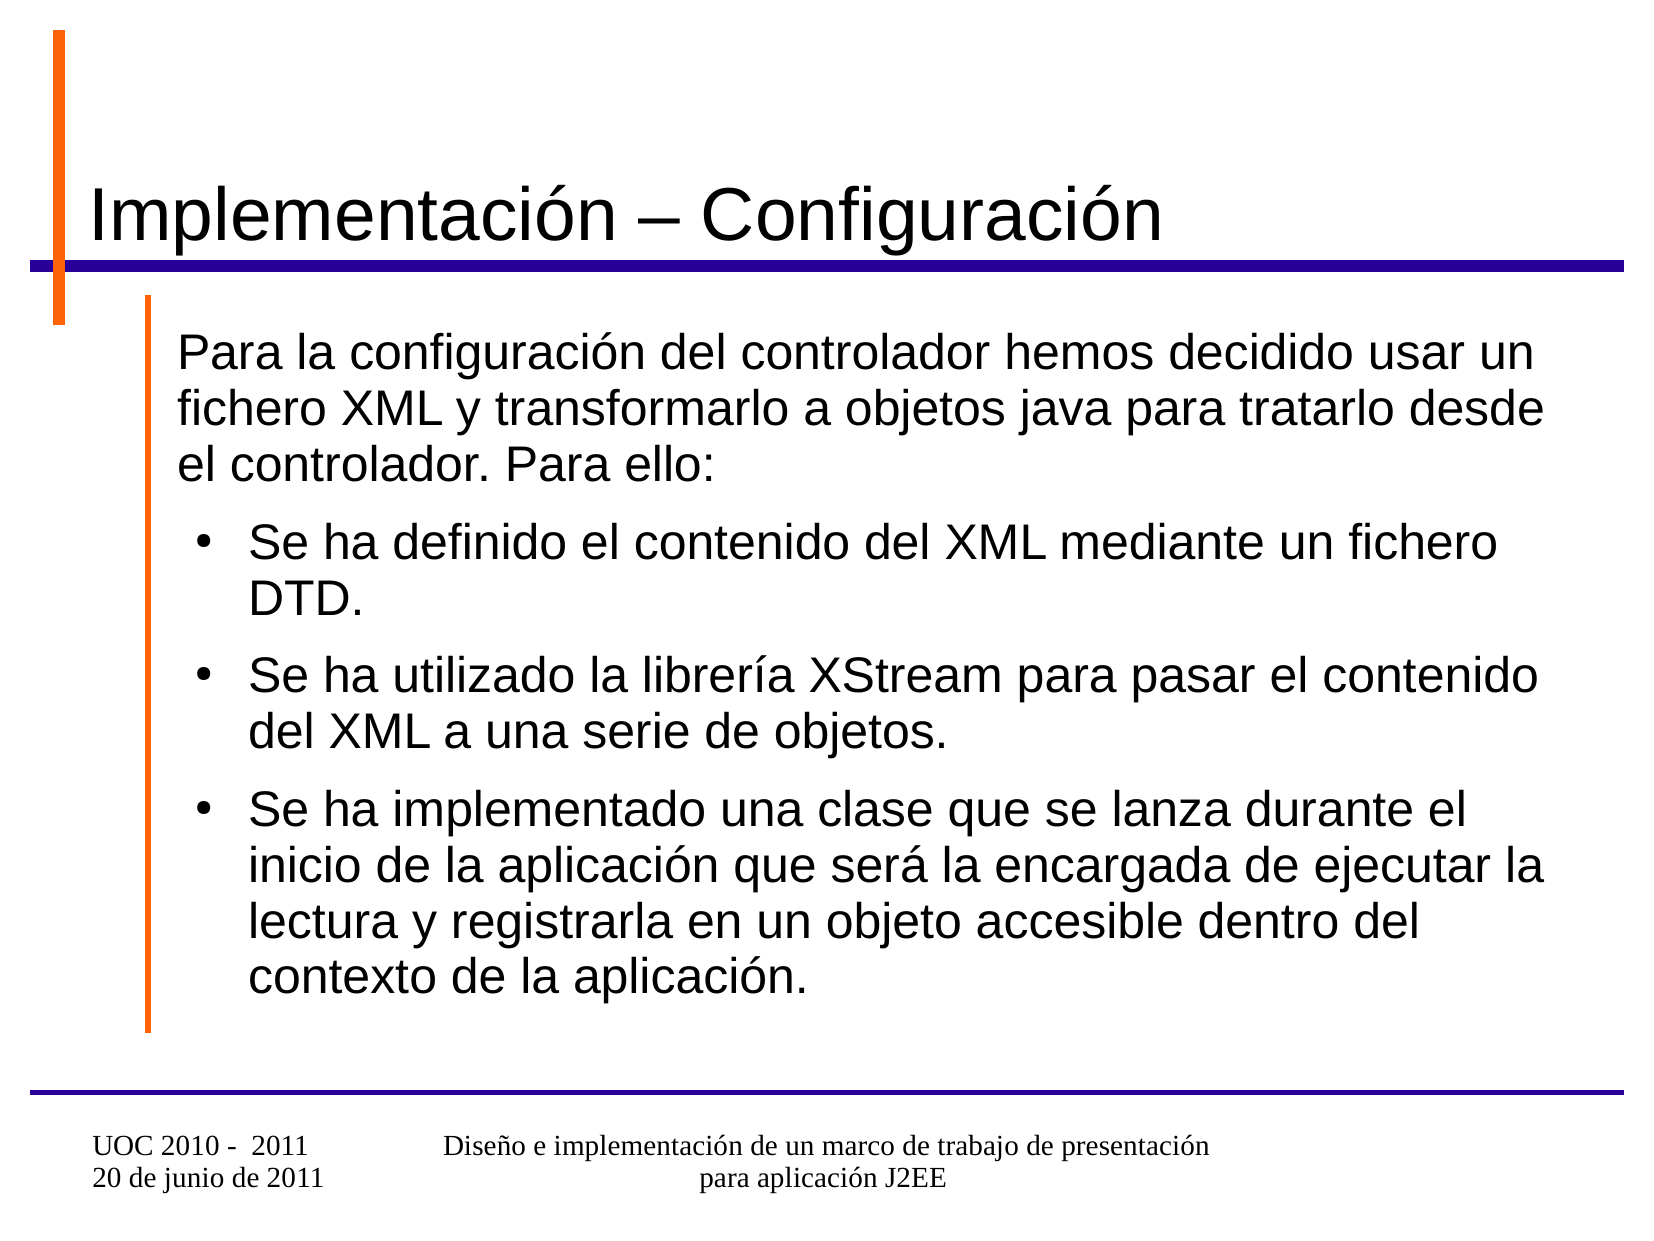

# Implementación – Configuración
Para la configuración del controlador hemos decidido usar un fichero XML y transformarlo a objetos java para tratarlo desde el controlador. Para ello:
Se ha definido el contenido del XML mediante un fichero DTD.
Se ha utilizado la librería XStream para pasar el contenido del XML a una serie de objetos.
Se ha implementado una clase que se lanza durante el inicio de la aplicación que será la encargada de ejecutar la lectura y registrarla en un objeto accesible dentro del contexto de la aplicación.